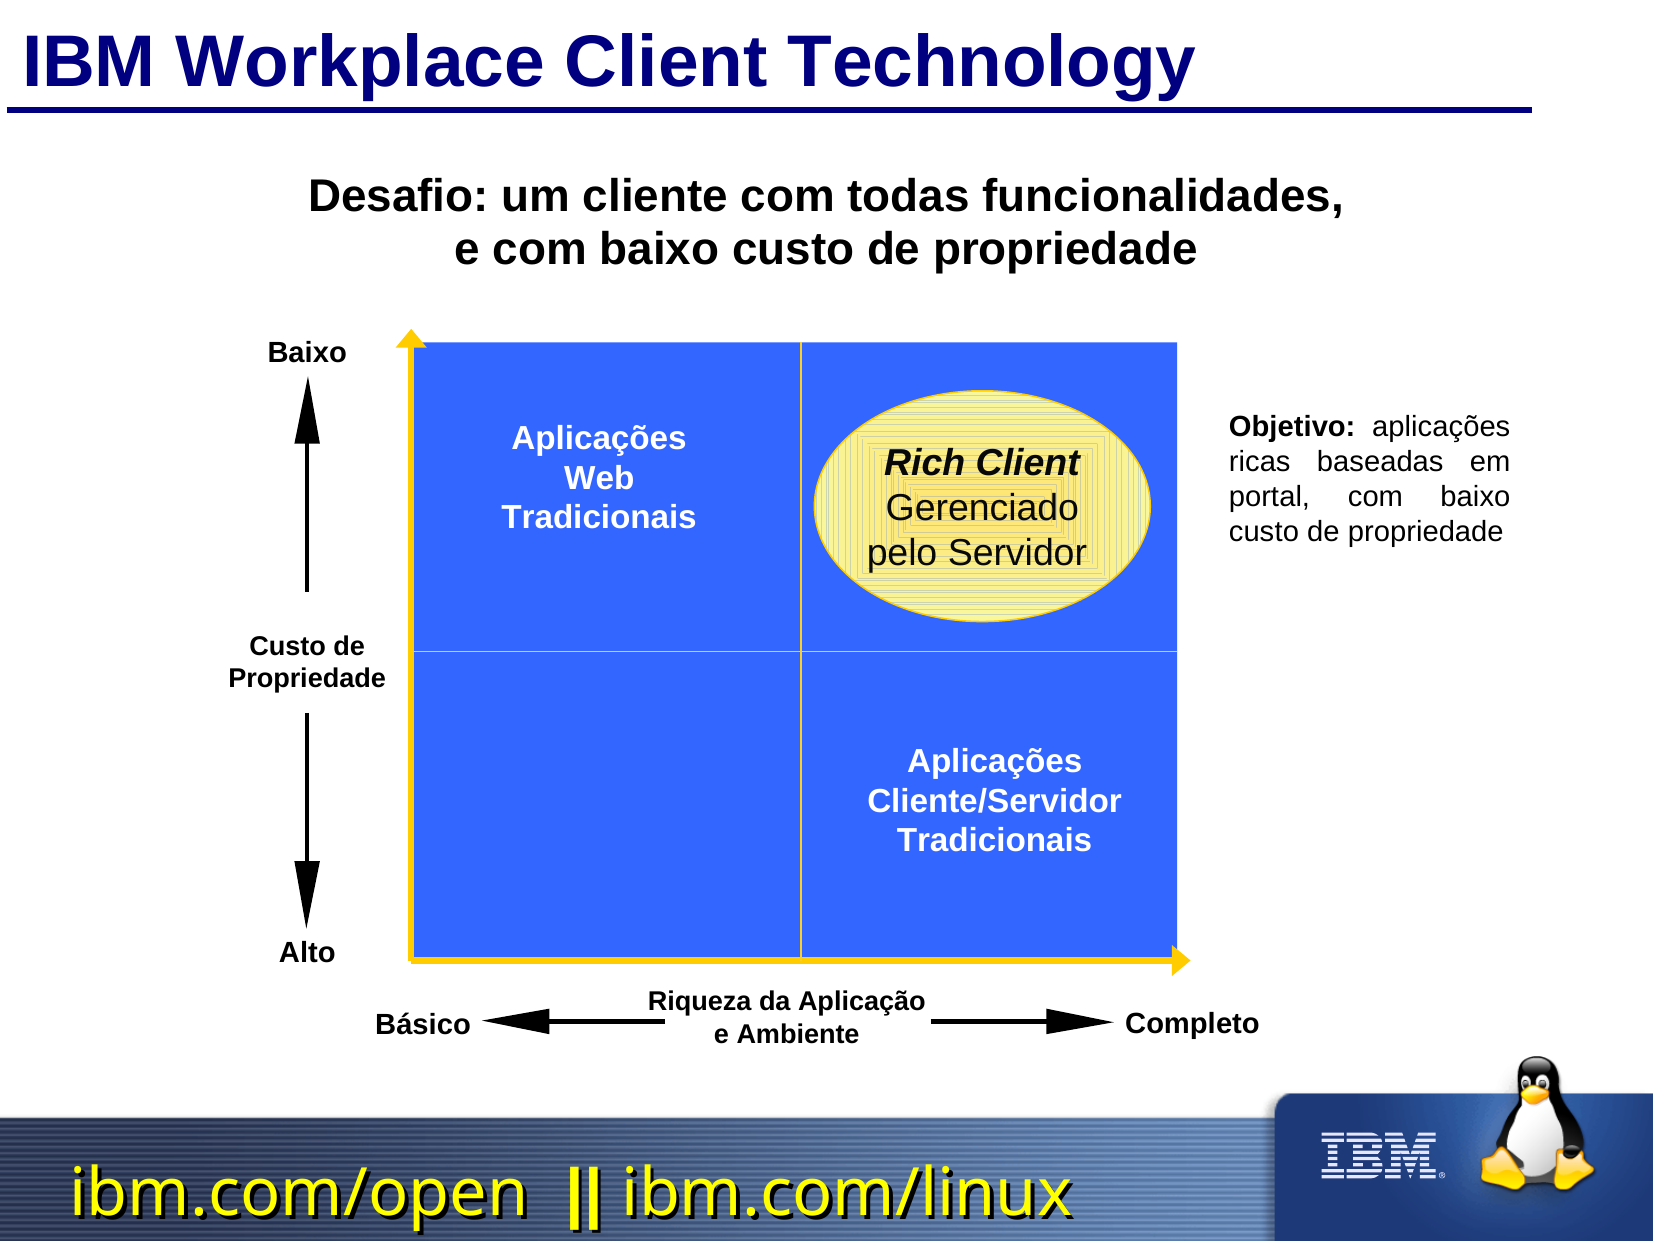

IBM Workplace Client Technology
Desafio: um cliente com todas funcionalidades, e com baixo custo de propriedade
Baixo
Rich Client
Gerenciado
pelo Servidor
Objetivo: aplicações ricas baseadas em portal, com baixo custo de propriedade
Aplicações Web Tradicionais
Custo de
Propriedade
Aplicações Cliente/Servidor Tradicionais
Alto
Riqueza da Aplicação
e Ambiente
Completo
Básico